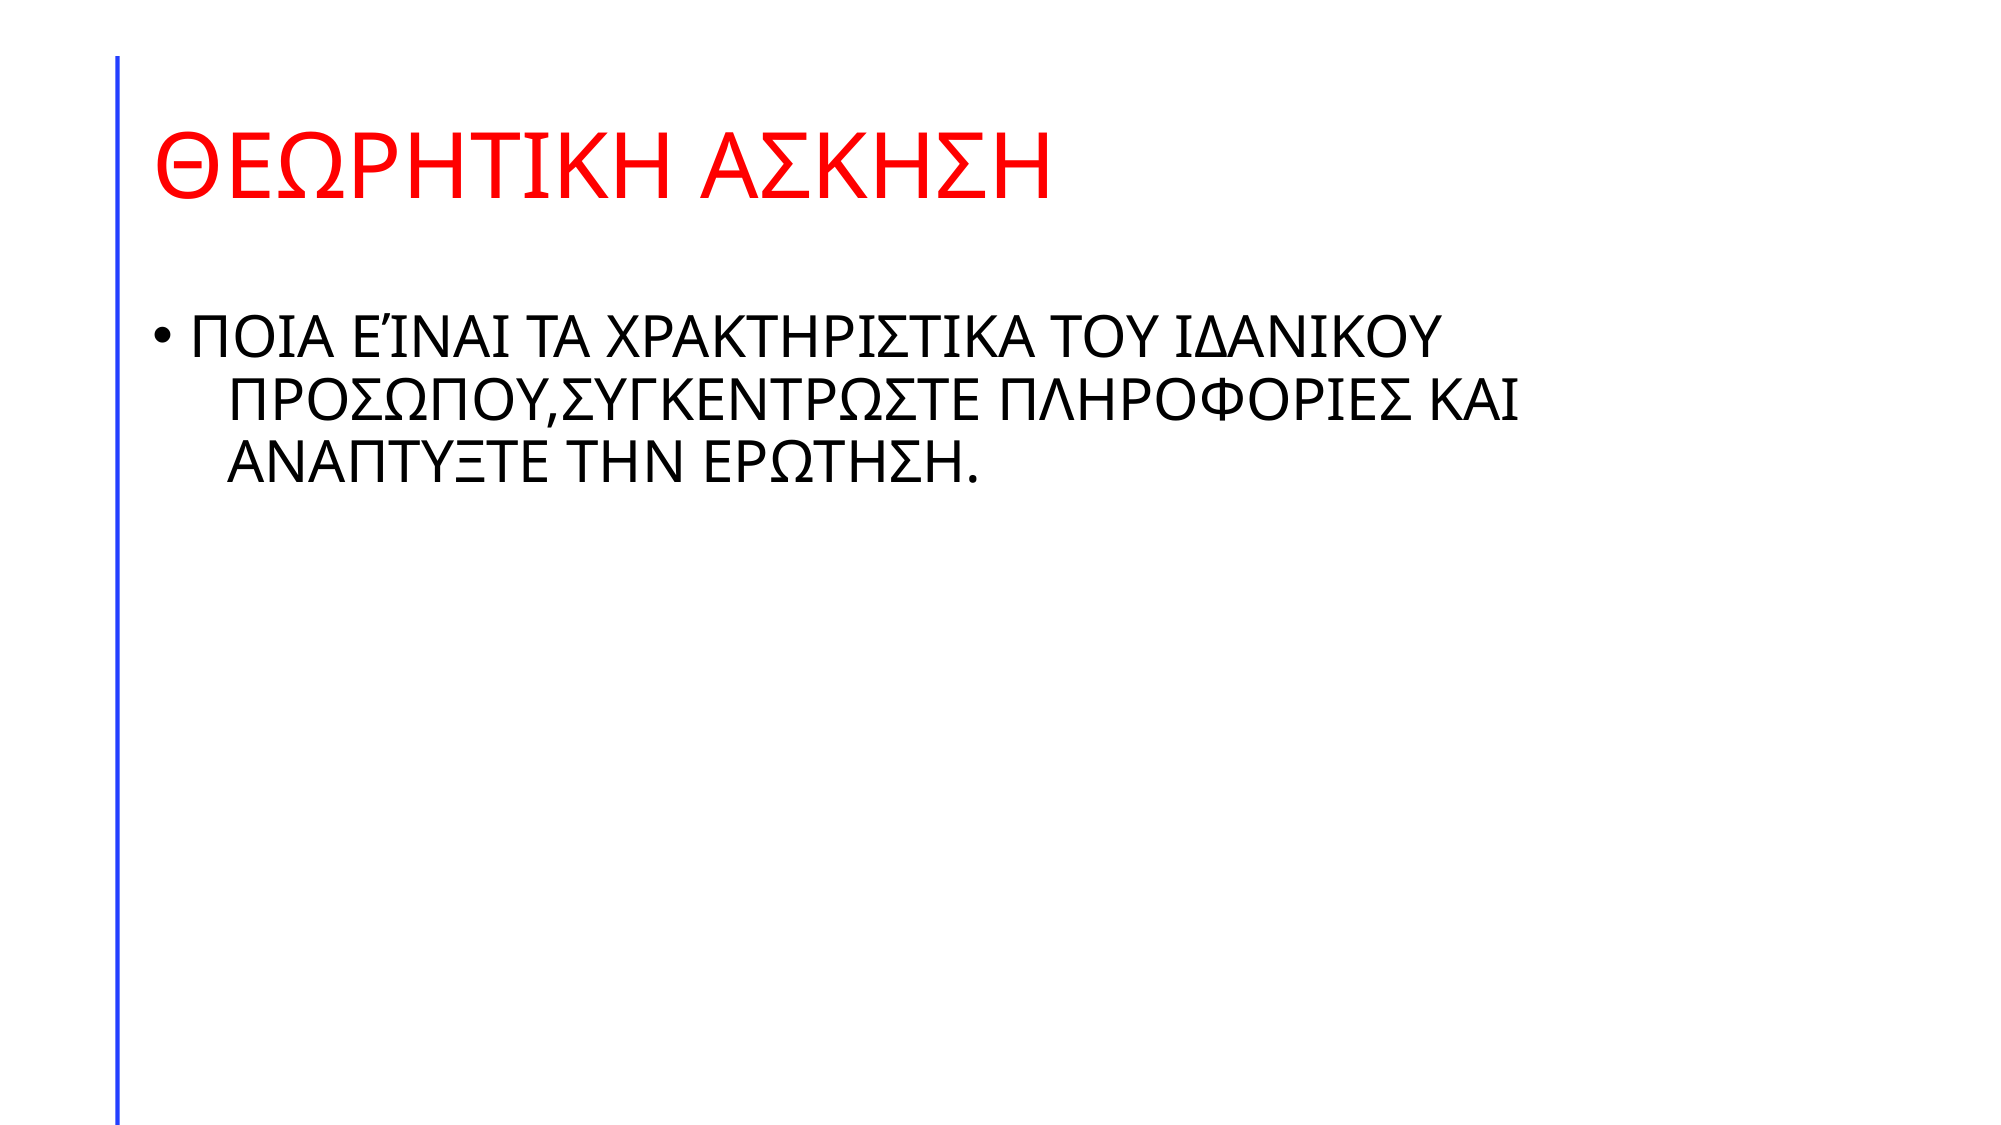

# ΘΕΩΡΗΤΙΚΗ ΑΣΚΗΣΗ
ΠΟΙΑ ΕΊΝΑΙ ΤΑ ΧΡΑΚΤΗΡΙΣΤΙΚΑ ΤΟΥ ΙΔΑΝΙΚΟΥ ΠΡΟΣΩΠΟΥ,ΣΥΓΚΕΝΤΡΩΣΤΕ ΠΛΗΡΟΦΟΡΙΕΣ ΚΑΙ ΑΝΑΠΤΥΞΤΕ ΤΗΝ ΕΡΩΤΗΣΗ.